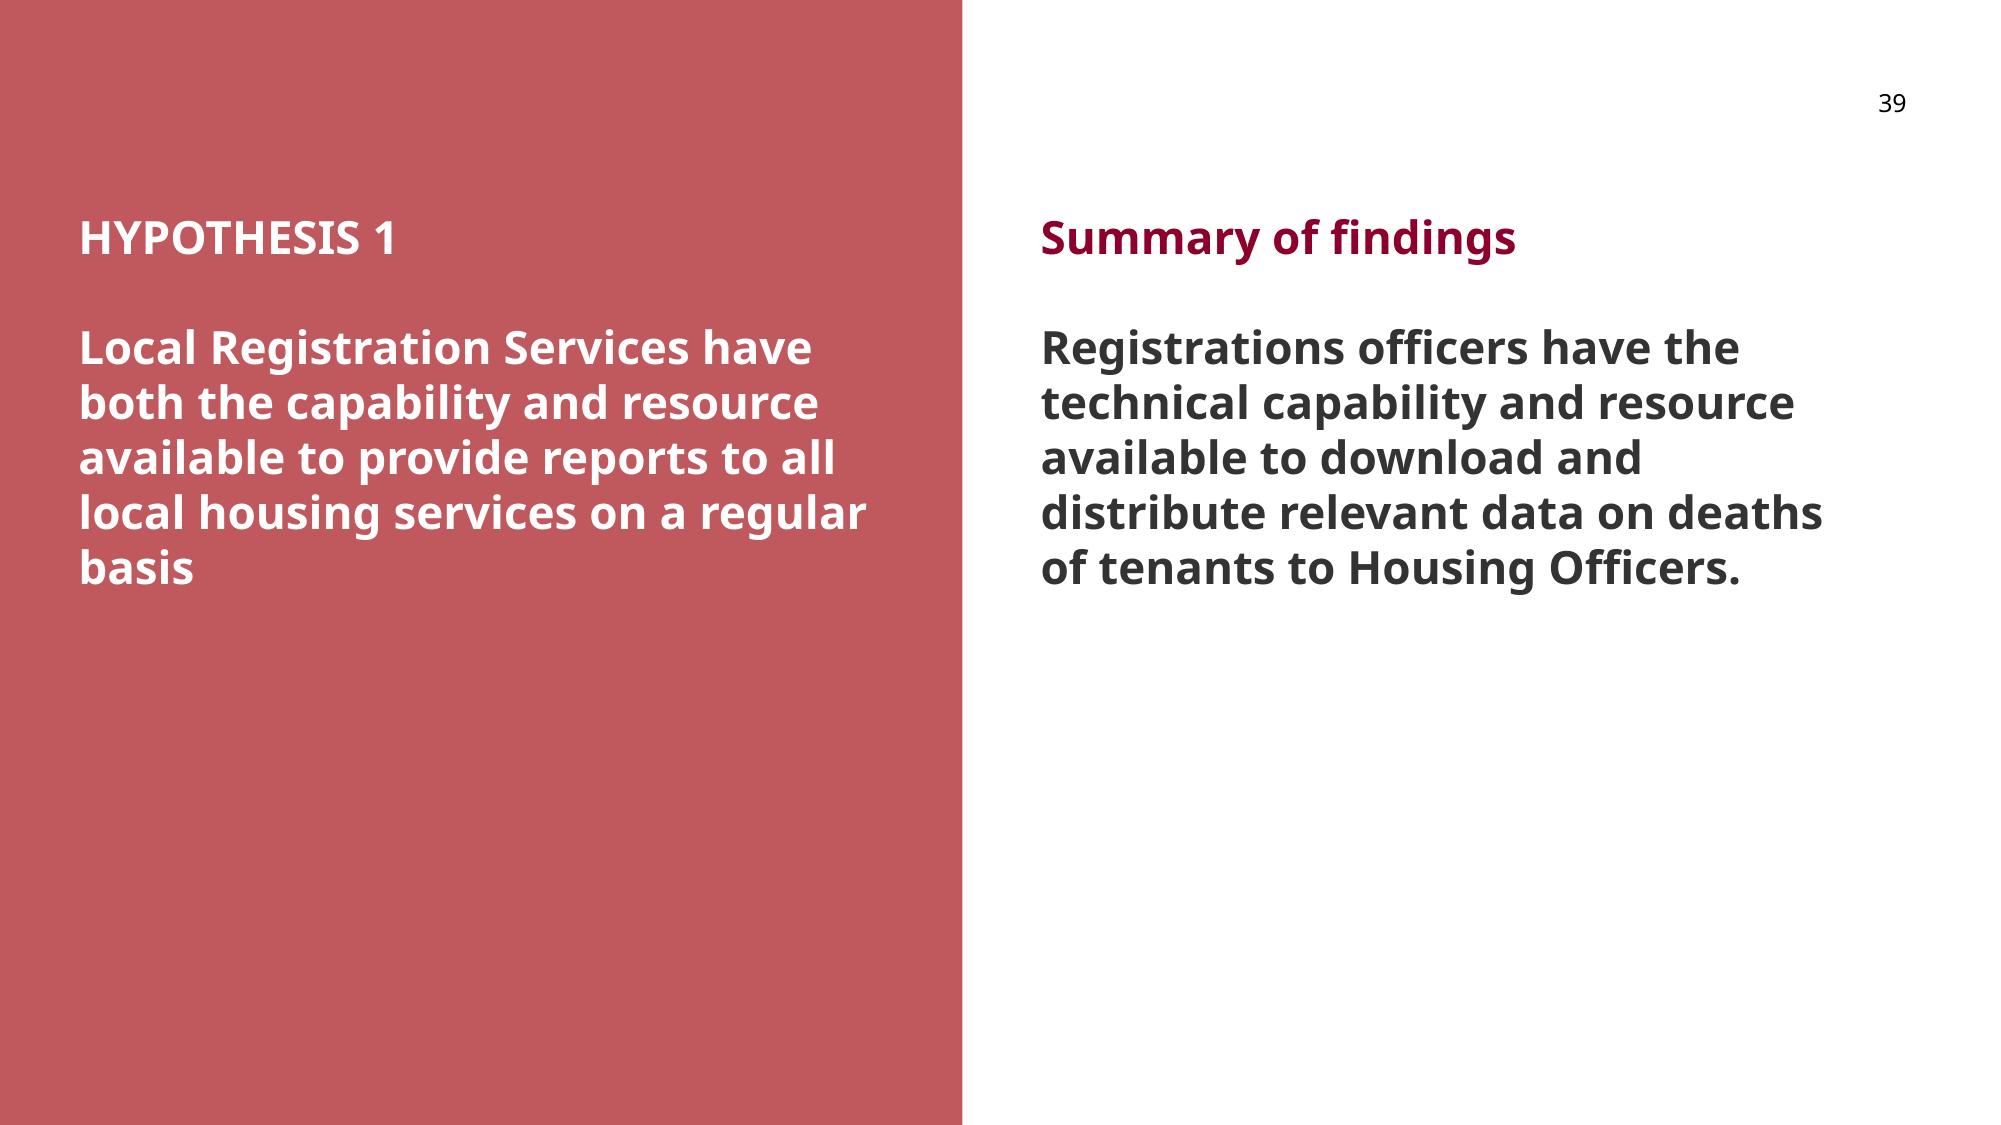

# HYPOTHESIS 1 Local Registration Services have both the capability and resource available to provide reports to all local housing services on a regular basis
Summary of findings
Registrations officers have the technical capability and resource available to download and distribute relevant data on deaths of tenants to Housing Officers.